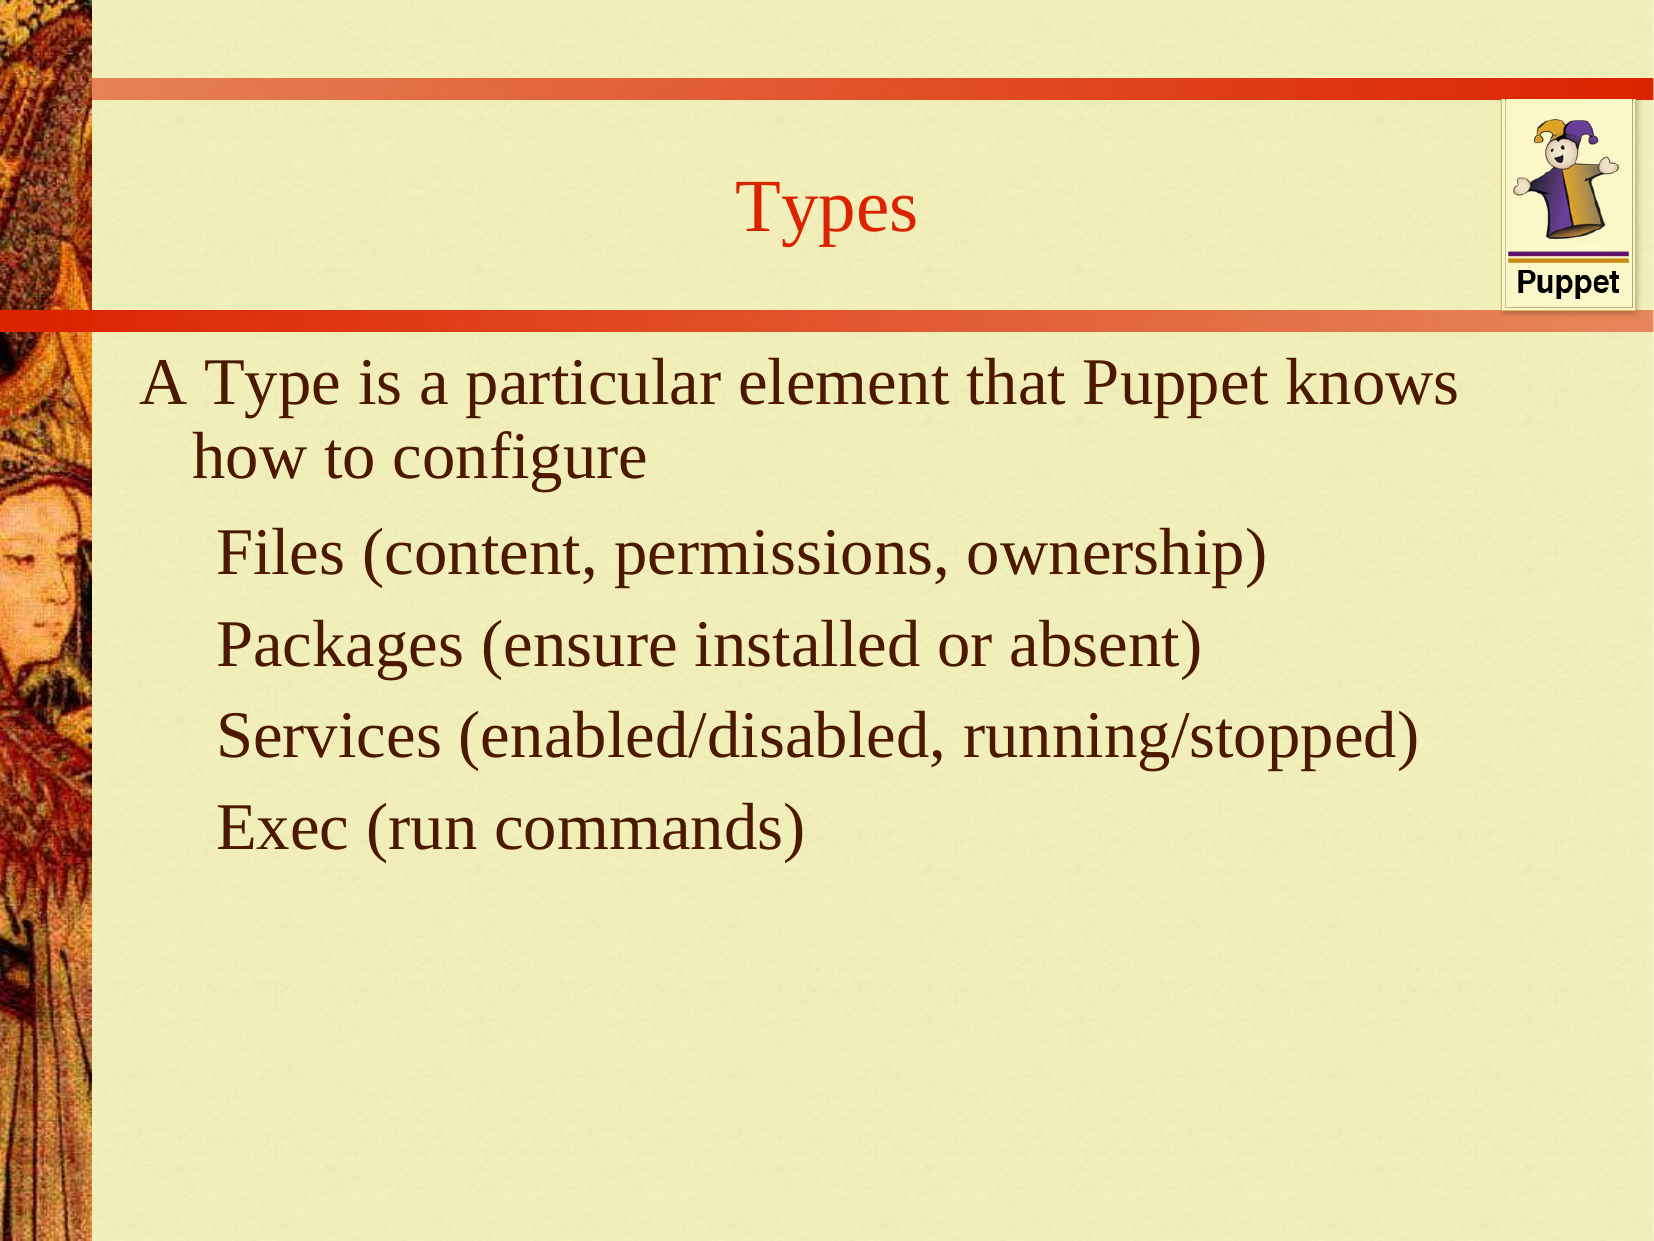

# Types
A Type is a particular element that Puppet knows how to configure
Files (content, permissions, ownership)
Packages (ensure installed or absent)
Services (enabled/disabled, running/stopped)
Exec (run commands)